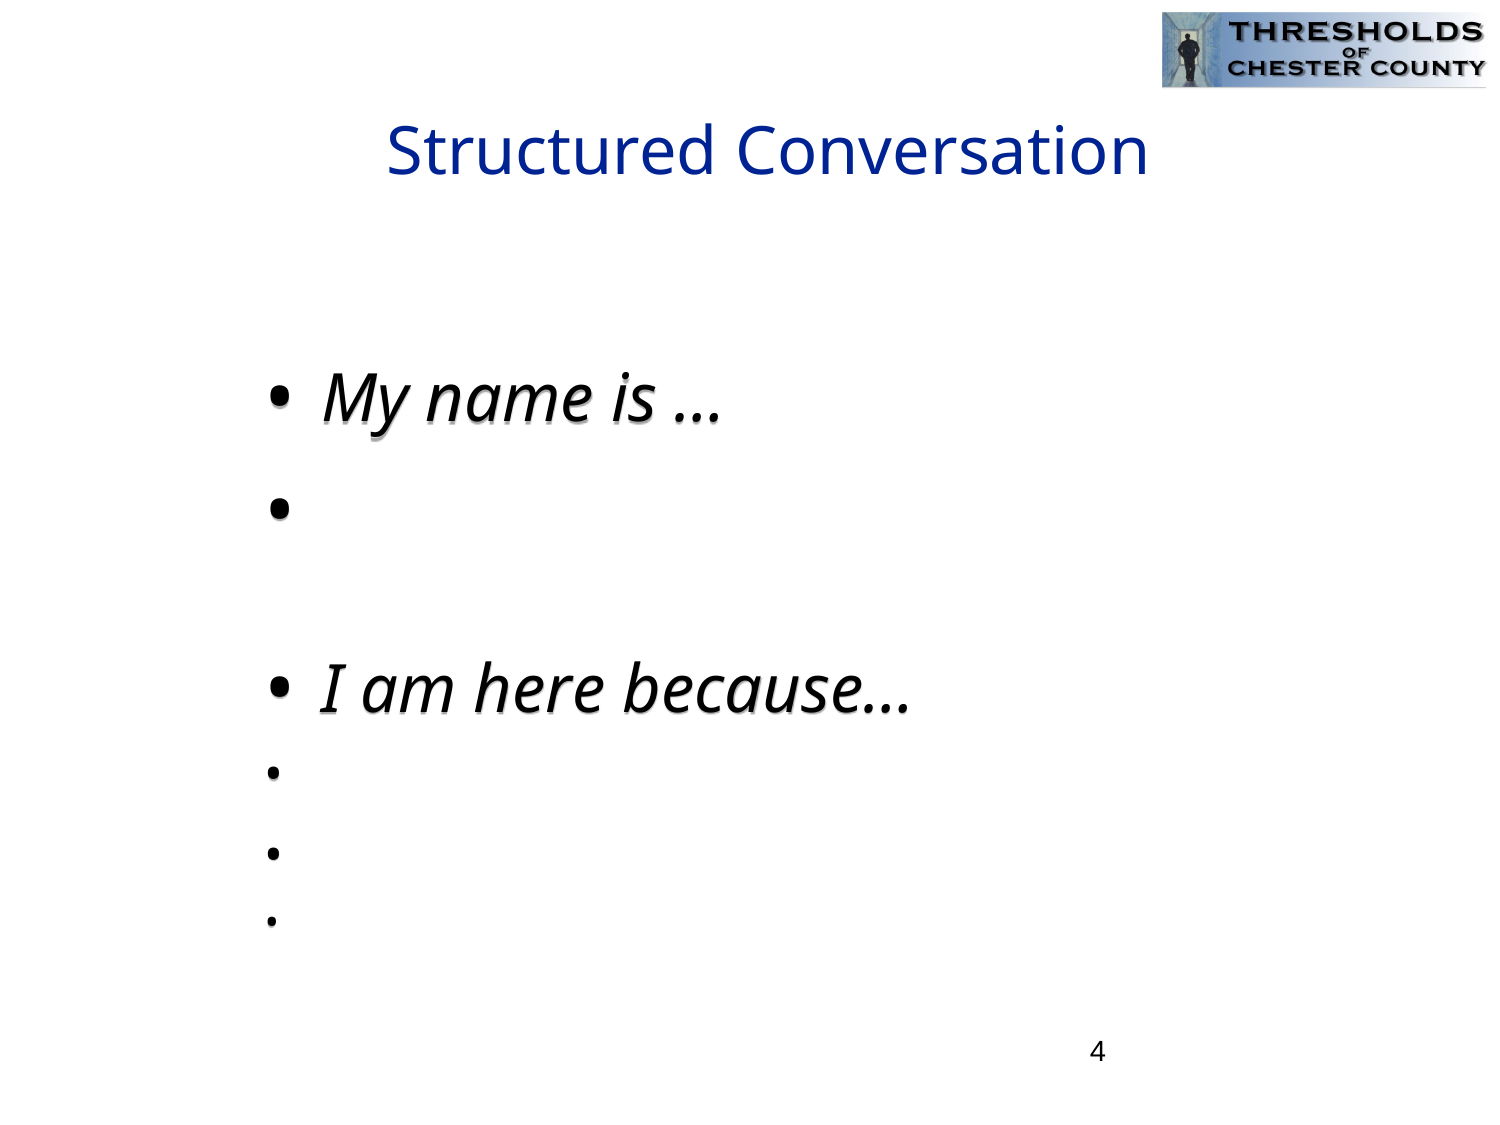

Structured Conversation
# My name is …
I am here because…
4